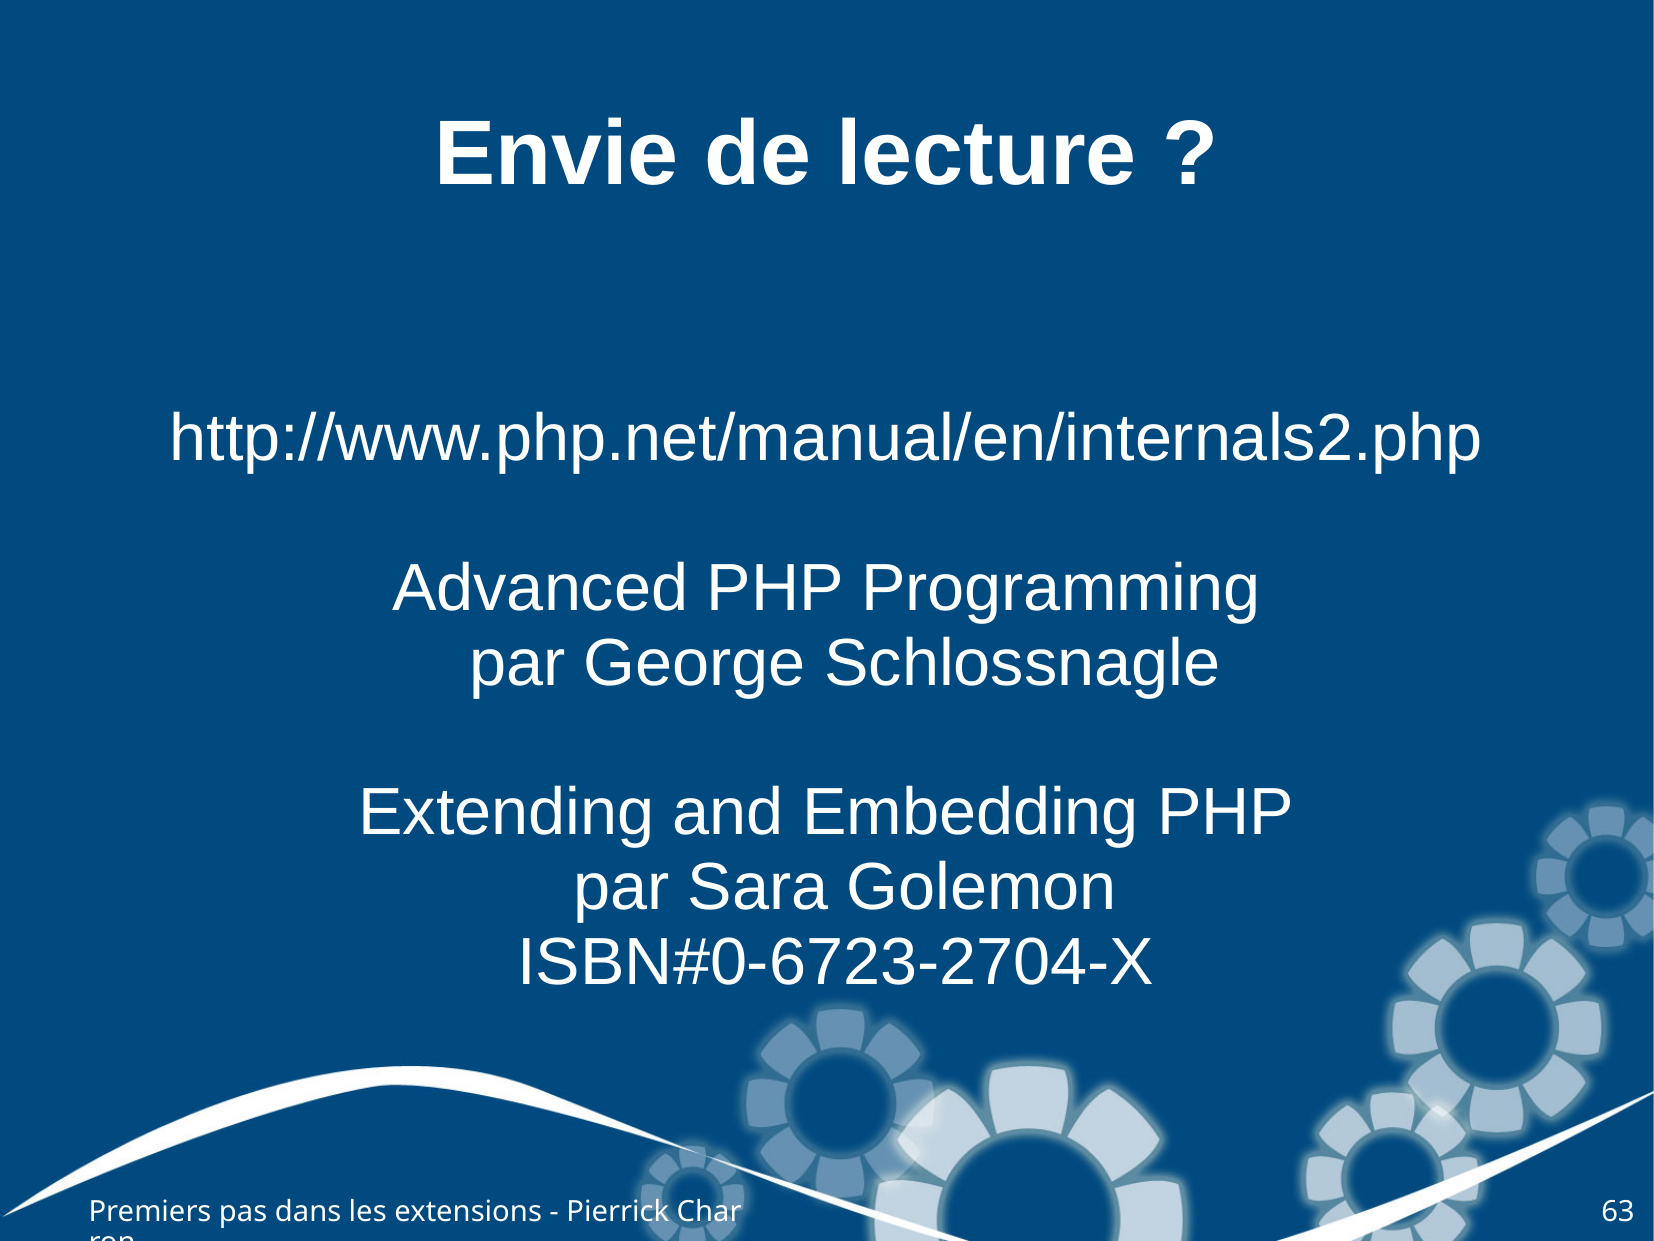

# Envie de lecture ?
http://www.php.net/manual/en/internals2.php
Advanced PHP Programming
 par George Schlossnagle
Extending and Embedding PHP
 par Sara Golemon
 ISBN#0-6723-2704-X
Premiers pas dans les extensions - Pierrick Charron
63